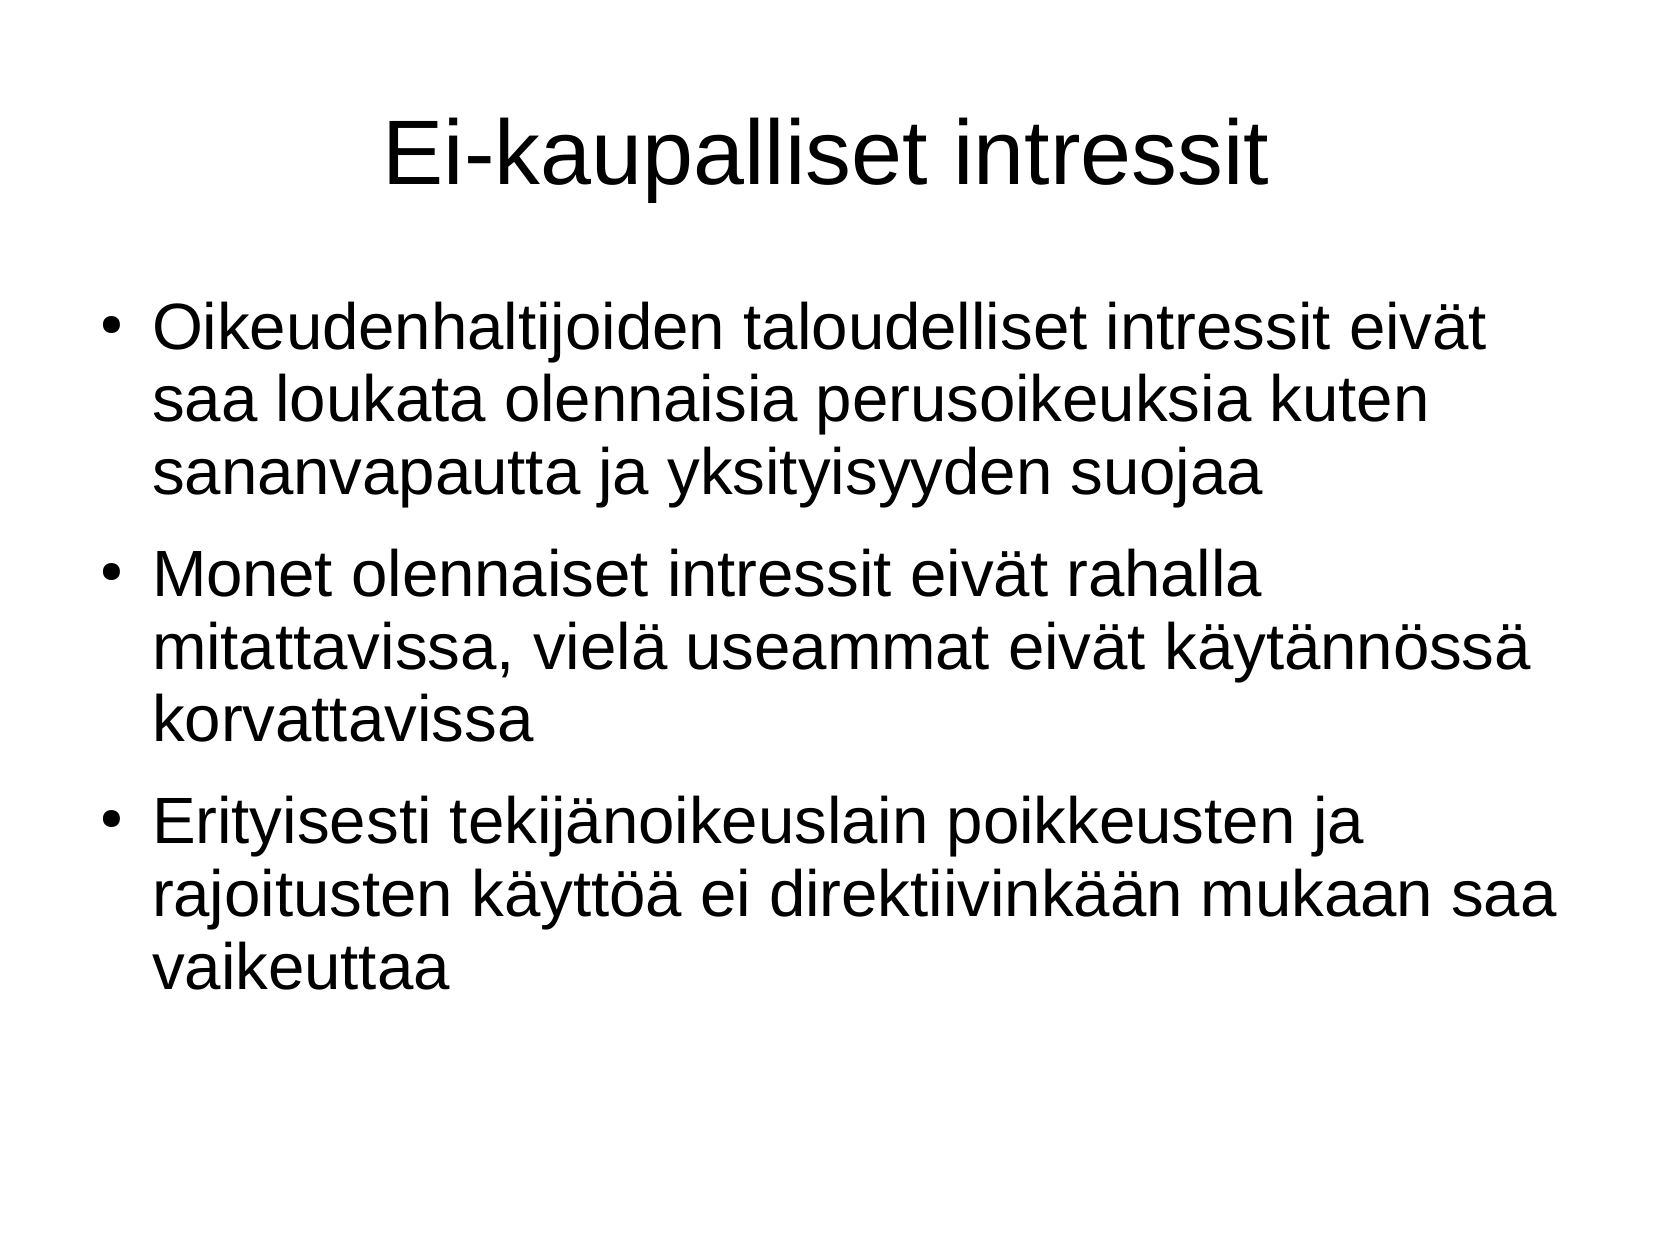

# Ei-kaupalliset intressit
Oikeudenhaltijoiden taloudelliset intressit eivät saa loukata olennaisia perusoikeuksia kuten sananvapautta ja yksityisyyden suojaa
Monet olennaiset intressit eivät rahalla mitattavissa, vielä useammat eivät käytännössä korvattavissa
Erityisesti tekijänoikeuslain poikkeusten ja rajoitusten käyttöä ei direktiivinkään mukaan saa vaikeuttaa